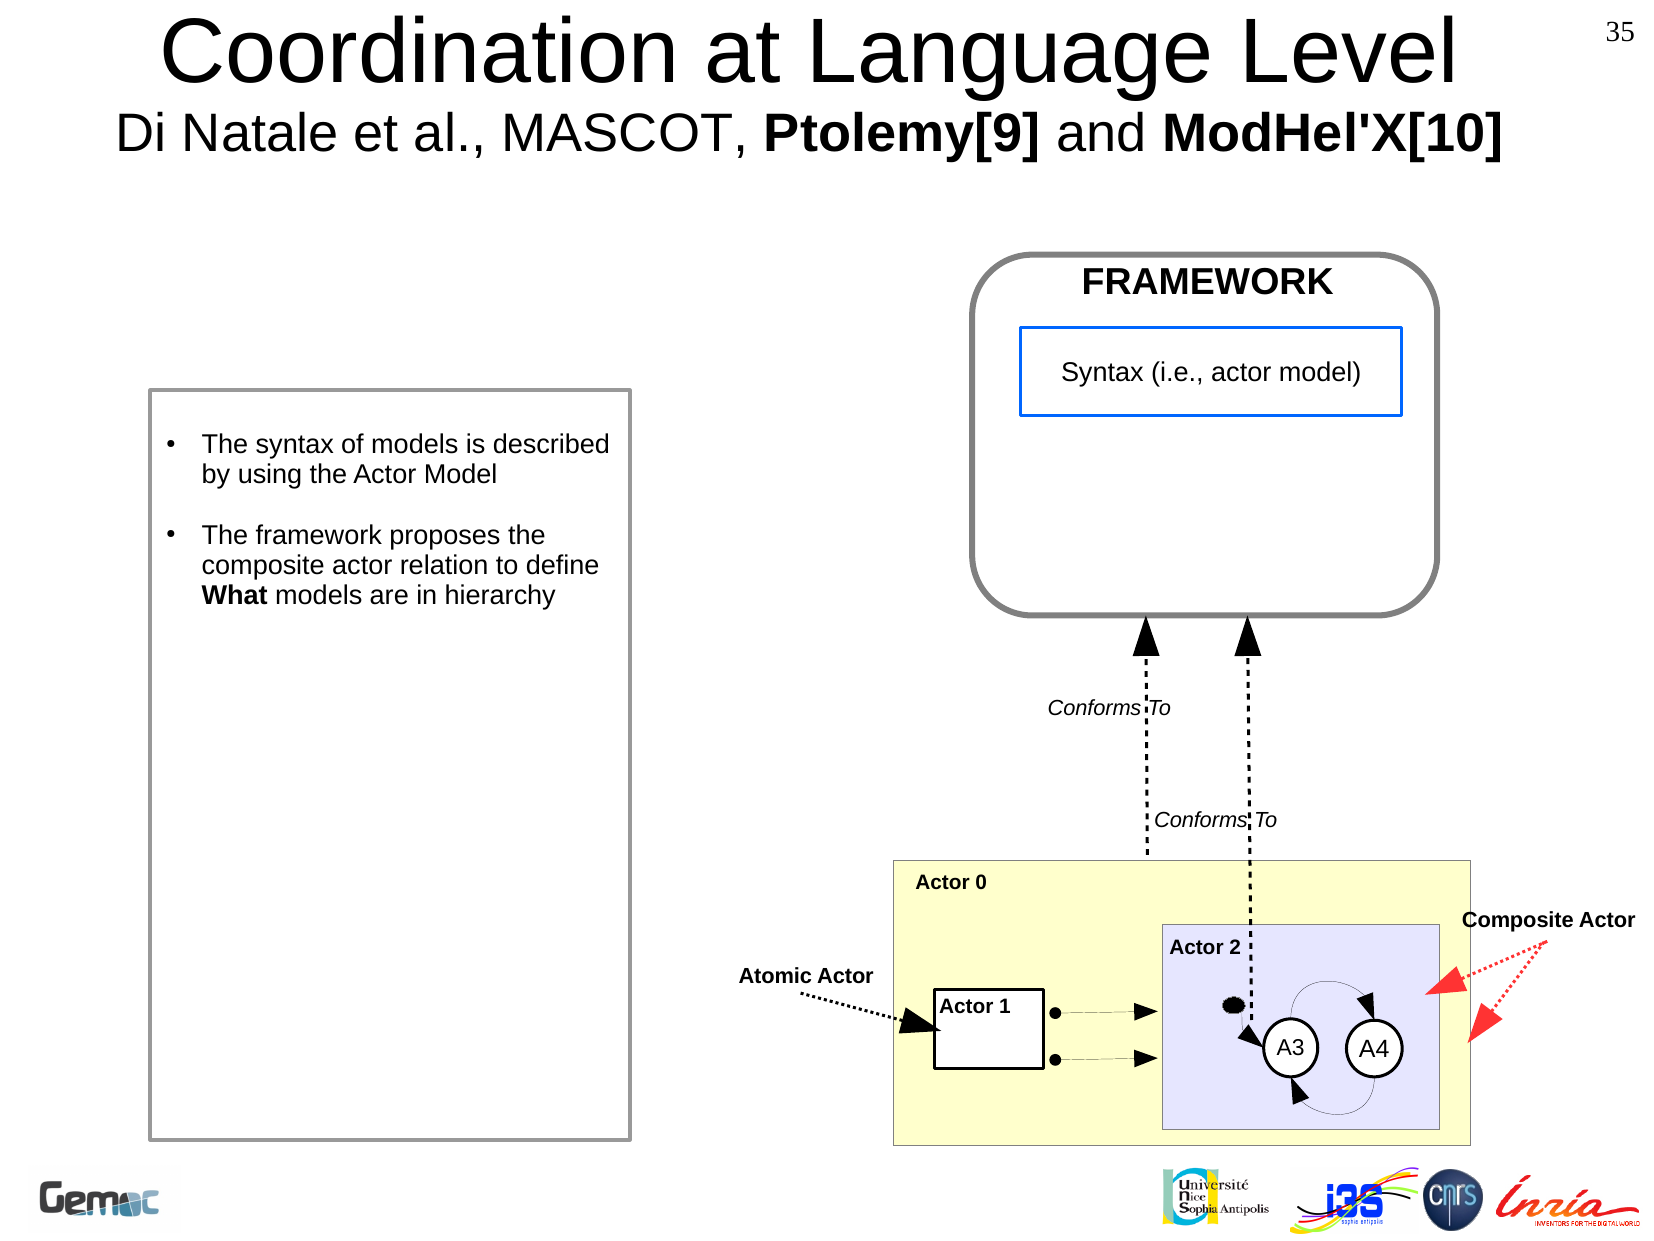

# Coordination at Language Level Di Natale et al., MASCOT, Ptolemy[9] and ModHel'X[10]
35
FRAMEWORK
Syntax (i.e., actor model)
The syntax of models is described by using the Actor Model
The framework proposes the composite actor relation to define What models are in hierarchy
Conforms To
Conforms To
Actor 0
Composite Actor
Actor 2
Atomic Actor
Actor 1
A3
A4
Language 2
Language 2
Language 2
Language 2
Language 2
Language 2
 generates
 generates
 generates
 generates
 generates
 generates
Conforms to
Conforms to
Conforms to
Conforms to
Conforms to
Conforms to
System
Designer
System
Designer
System
Designer
System
Designer
System
Designer
System
Designer
defines
defines
defines
defines
defines
defines
Model 1
Model 2
Model 3
Model 1
Model 2
Model 3
Model 1
Model 2
Model 3
Model 1
Model 2
Model 3
Model 1
Model 2
Model 3
Model 1
Model 2
Model 3
 Coordination
/
Communication
 Coordination
/
Communication
 Coordination
/
Communication
 Coordination
/
Communication
 Coordination
/
Communication
 Coordination
/
Communication
Model A
Model B
Model B
Model A
Model B
Model B
Model A
Model B
Model B
Model A
Model B
Model B
Model A
Model B
Model B
Model A
Model B
Model B